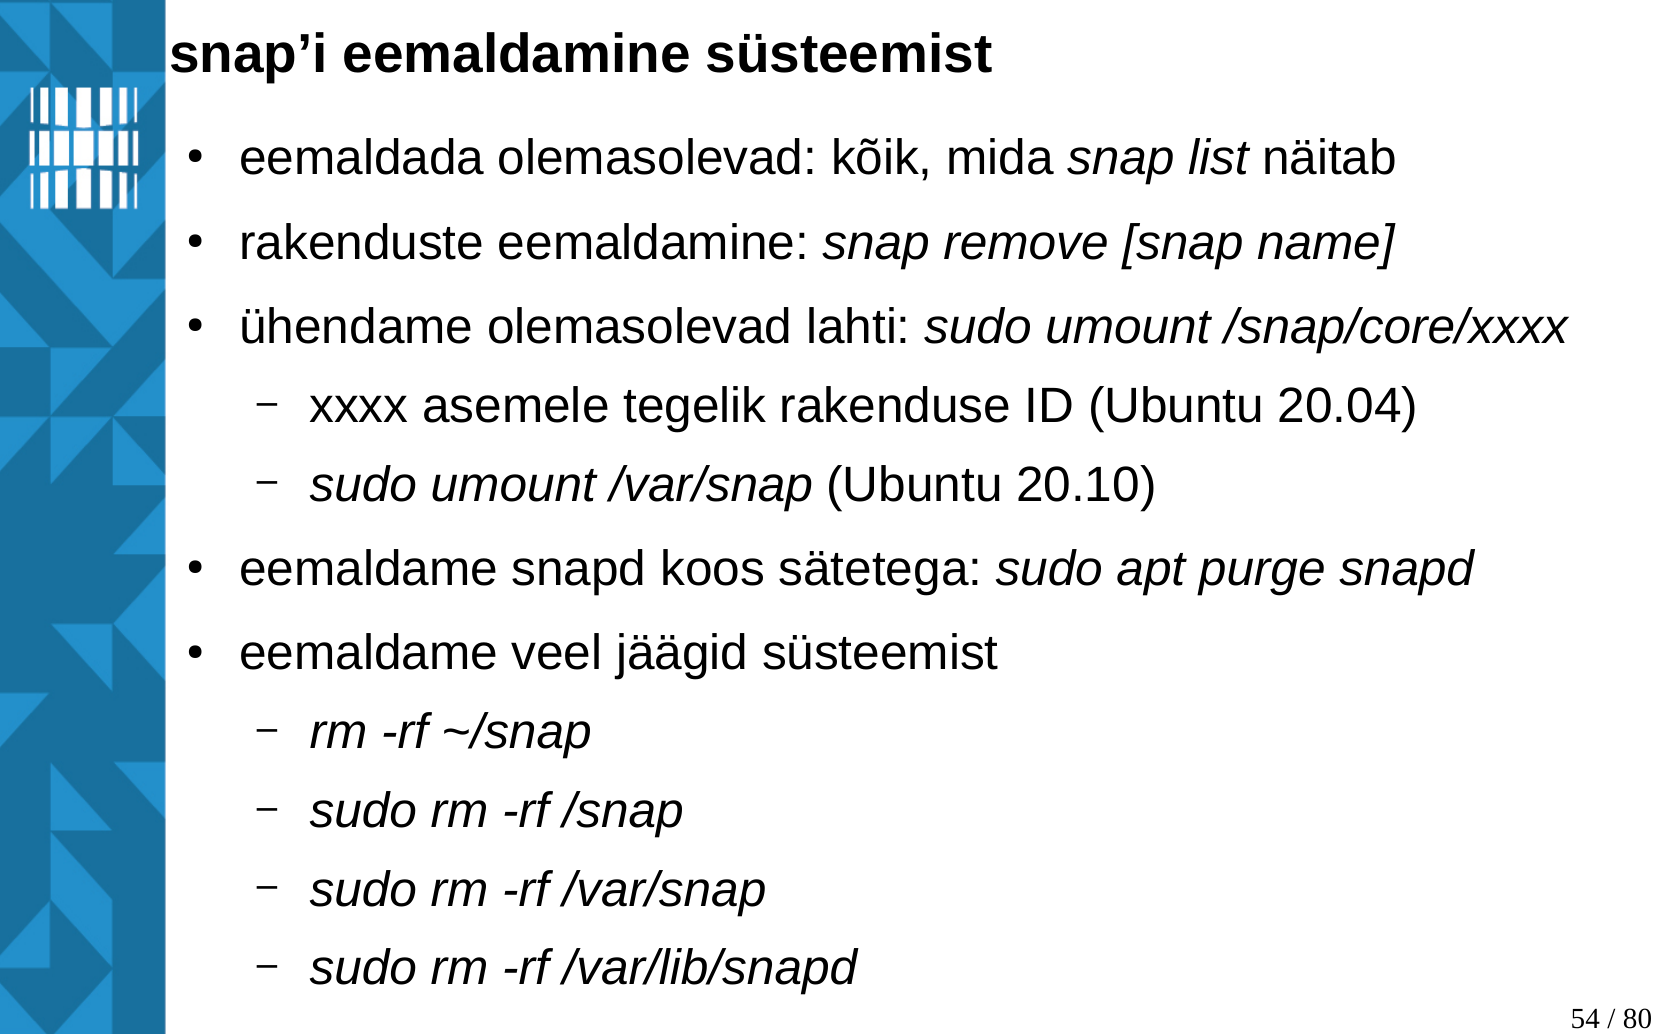

# snap’i eemaldamine süsteemist
eemaldada olemasolevad: kõik, mida snap list näitab
rakenduste eemaldamine: snap remove [snap name]
ühendame olemasolevad lahti: sudo umount /snap/core/xxxx
xxxx asemele tegelik rakenduse ID (Ubuntu 20.04)
sudo umount /var/snap (Ubuntu 20.10)
eemaldame snapd koos sätetega: sudo apt purge snapd
eemaldame veel jäägid süsteemist
rm -rf ~/snap
sudo rm -rf /snap
sudo rm -rf /var/snap
sudo rm -rf /var/lib/snapd
54